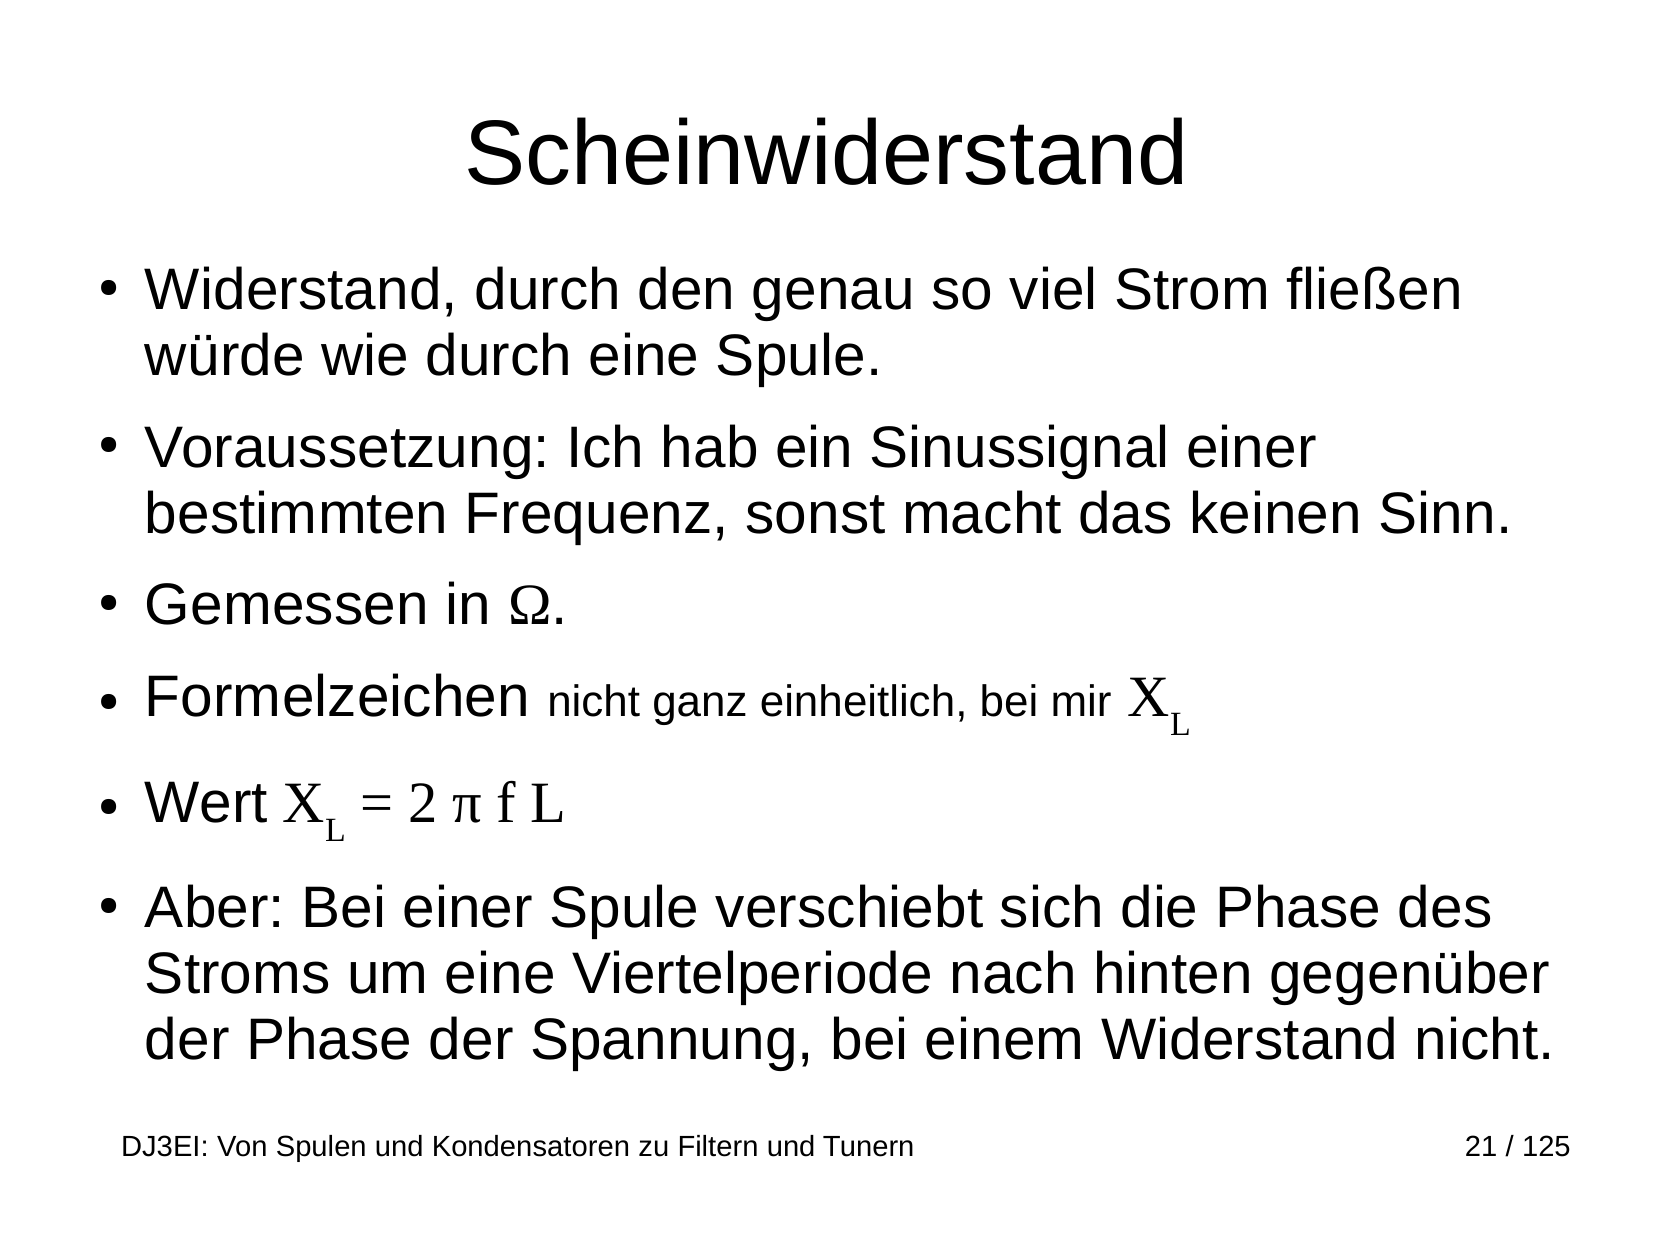

# Scheinwiderstand
Widerstand, durch den genau so viel Strom fließen würde wie durch eine Spule.
Voraussetzung: Ich hab ein Sinussignal einer bestimmten Frequenz, sonst macht das keinen Sinn.
Gemessen in Ω.
Formelzeichen nicht ganz einheitlich, bei mir XL
Wert XL = 2 π f L
Aber: Bei einer Spule verschiebt sich die Phase des Stroms um eine Viertelperiode nach hinten gegenüber der Phase der Spannung, bei einem Widerstand nicht.